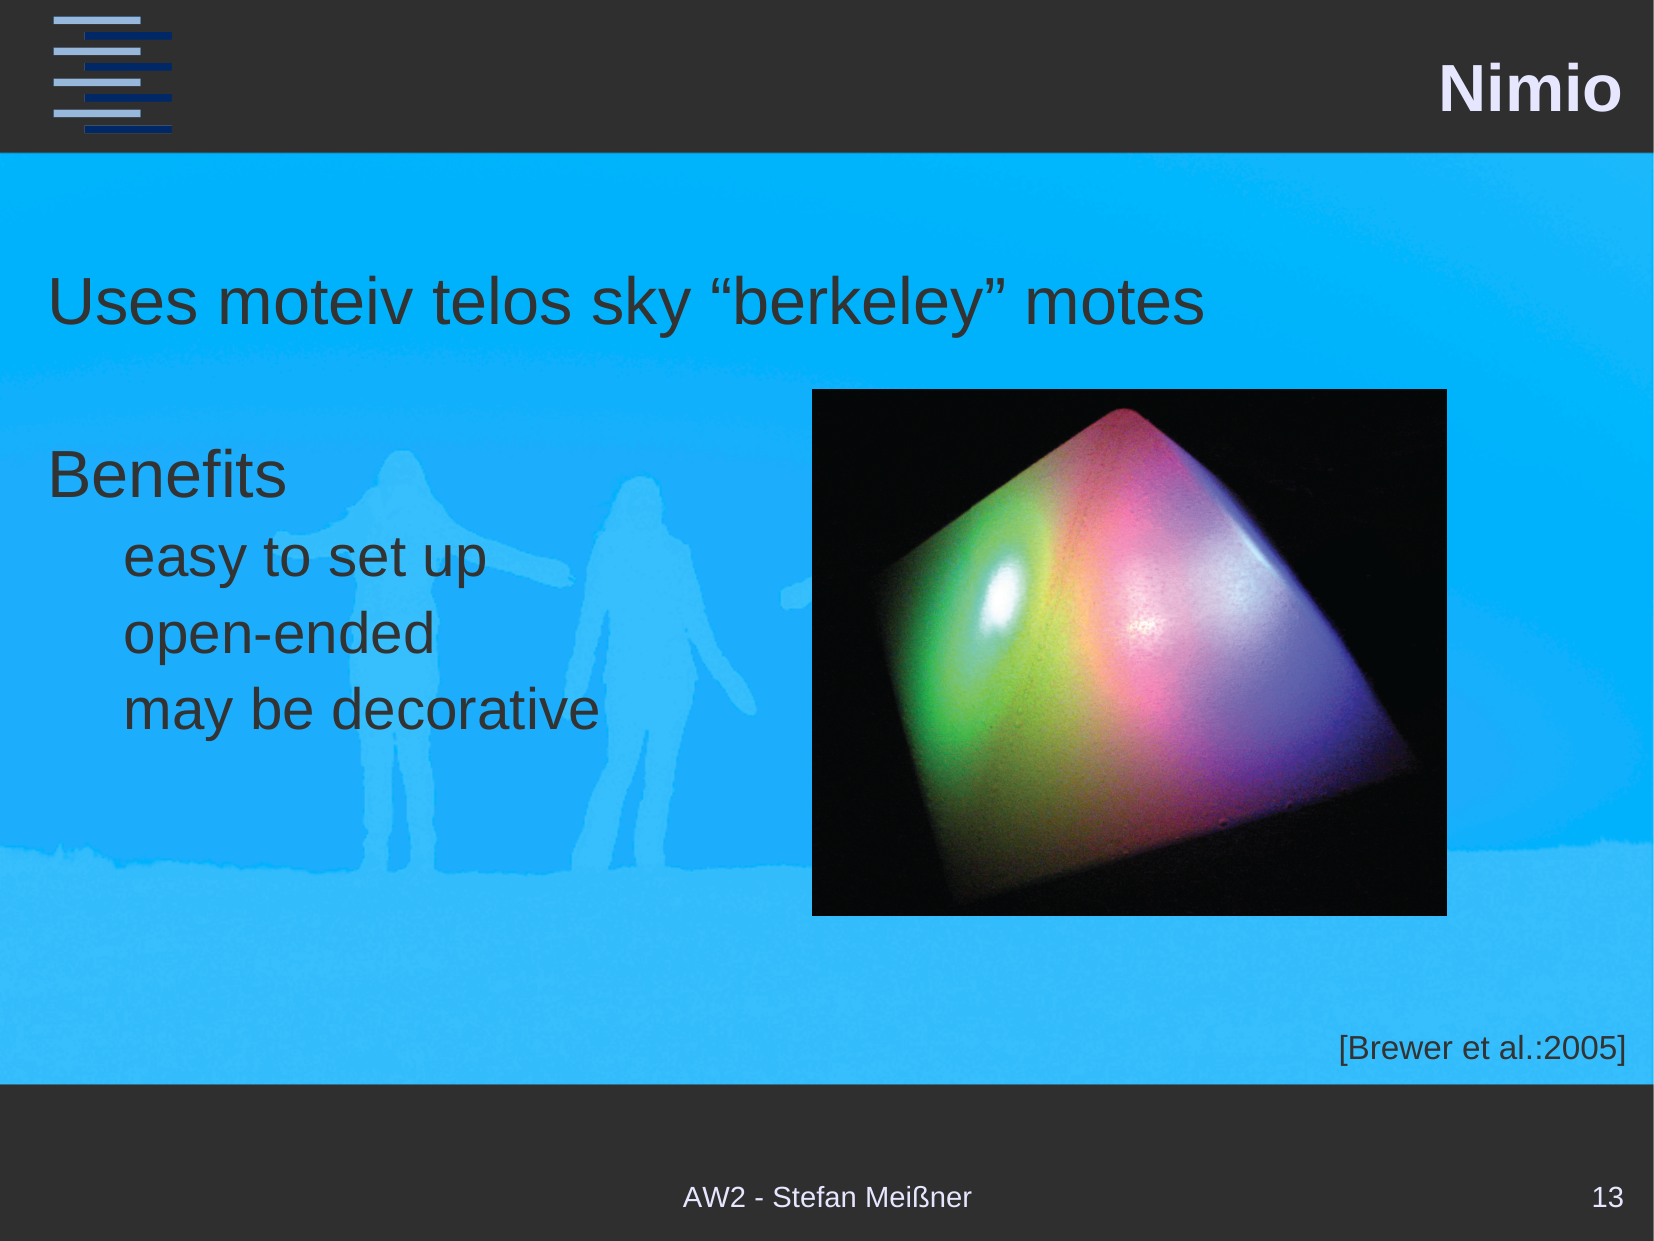

# Nimio
Uses moteiv telos sky “berkeley” motes
Benefits
easy to set up
open-ended
may be decorative
[Brewer et al.:2005]
AW2 - Stefan Meißner
13